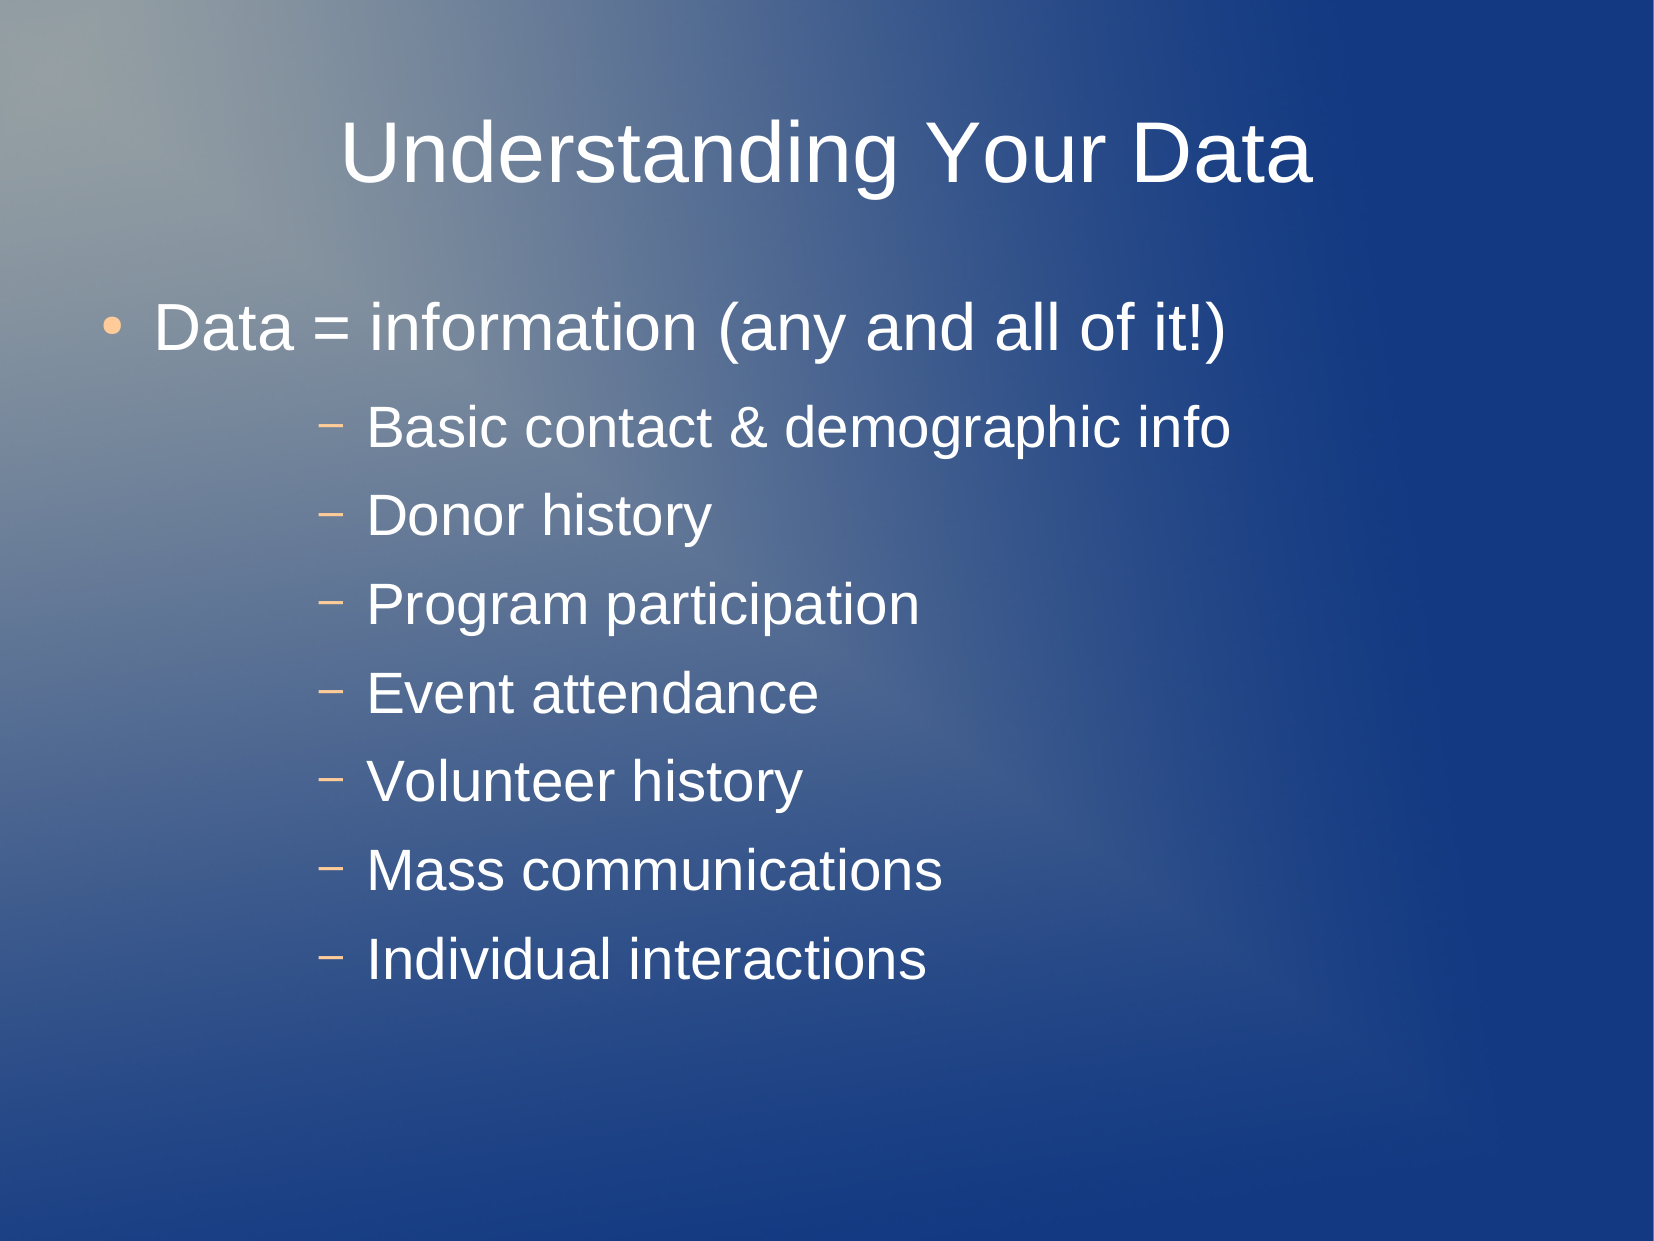

# Understanding Your Data
Data = information (any and all of it!)
Basic contact & demographic info
Donor history
Program participation
Event attendance
Volunteer history
Mass communications
Individual interactions